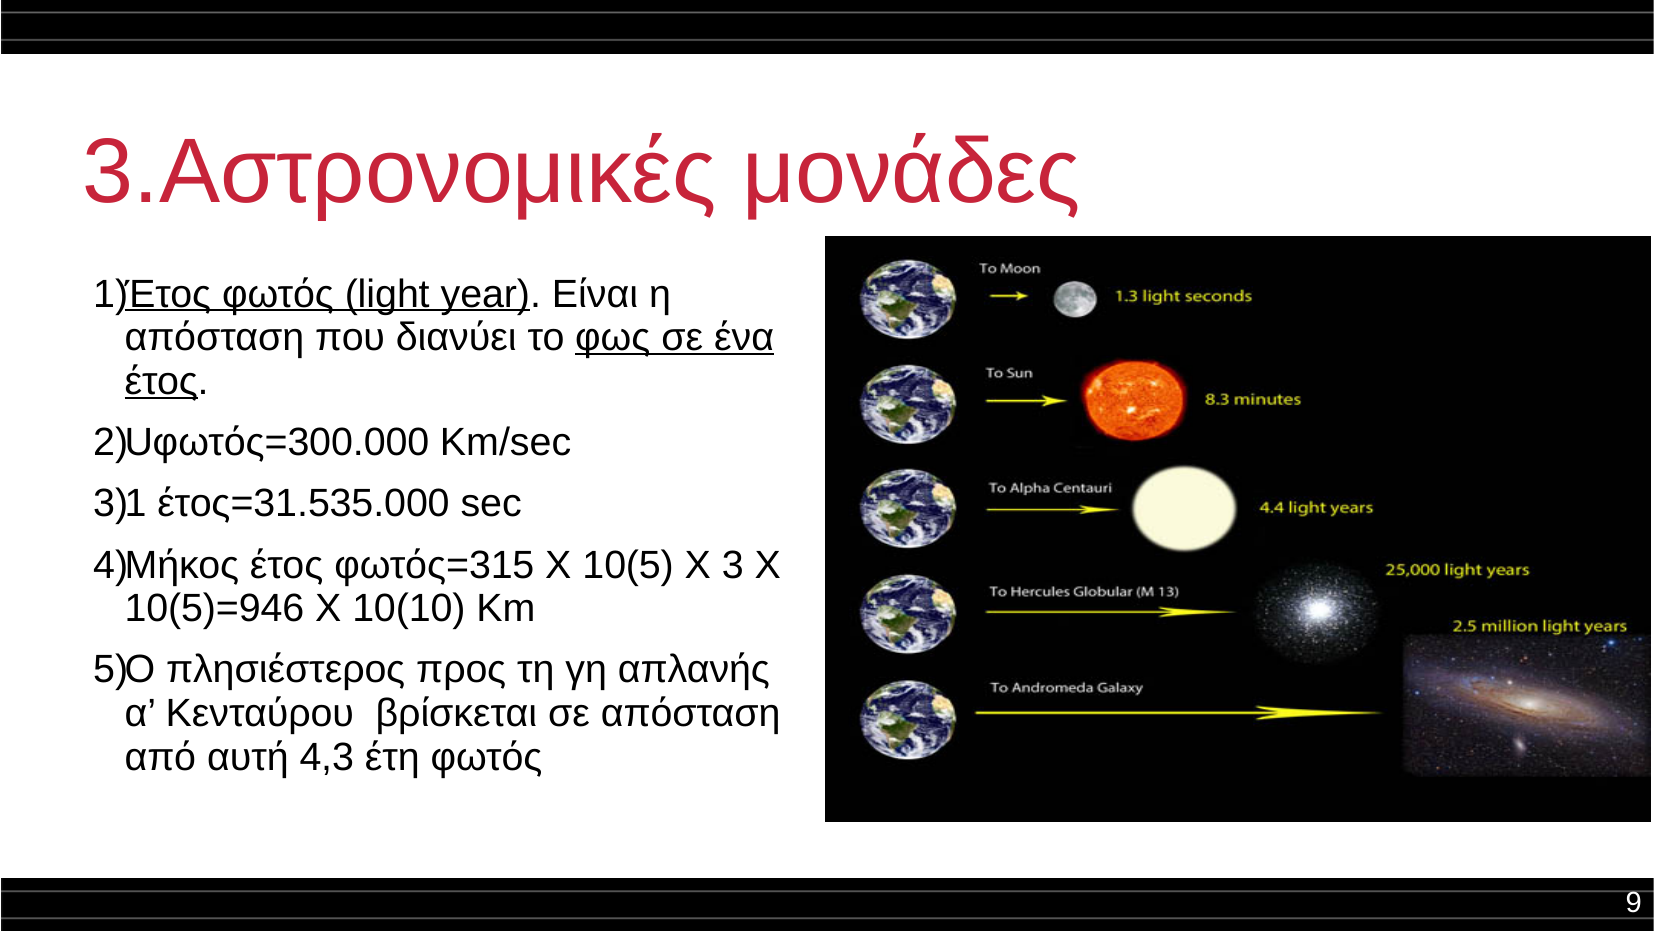

# 3.Αστρονομικές μονάδες
Έτος φωτός (light year). Είναι η απόσταση που διανύει το φως σε ένα έτος.
Uφωτός=300.000 Km/sec
1 έτος=31.535.000 sec
Mήκος έτος φωτός=315 Χ 10(5) Χ 3 Χ 10(5)=946 Χ 10(10) Κm
Ο πλησιέστερος προς τη γη απλανής α’ Κενταύρου βρίσκεται σε απόσταση από αυτή 4,3 έτη φωτός